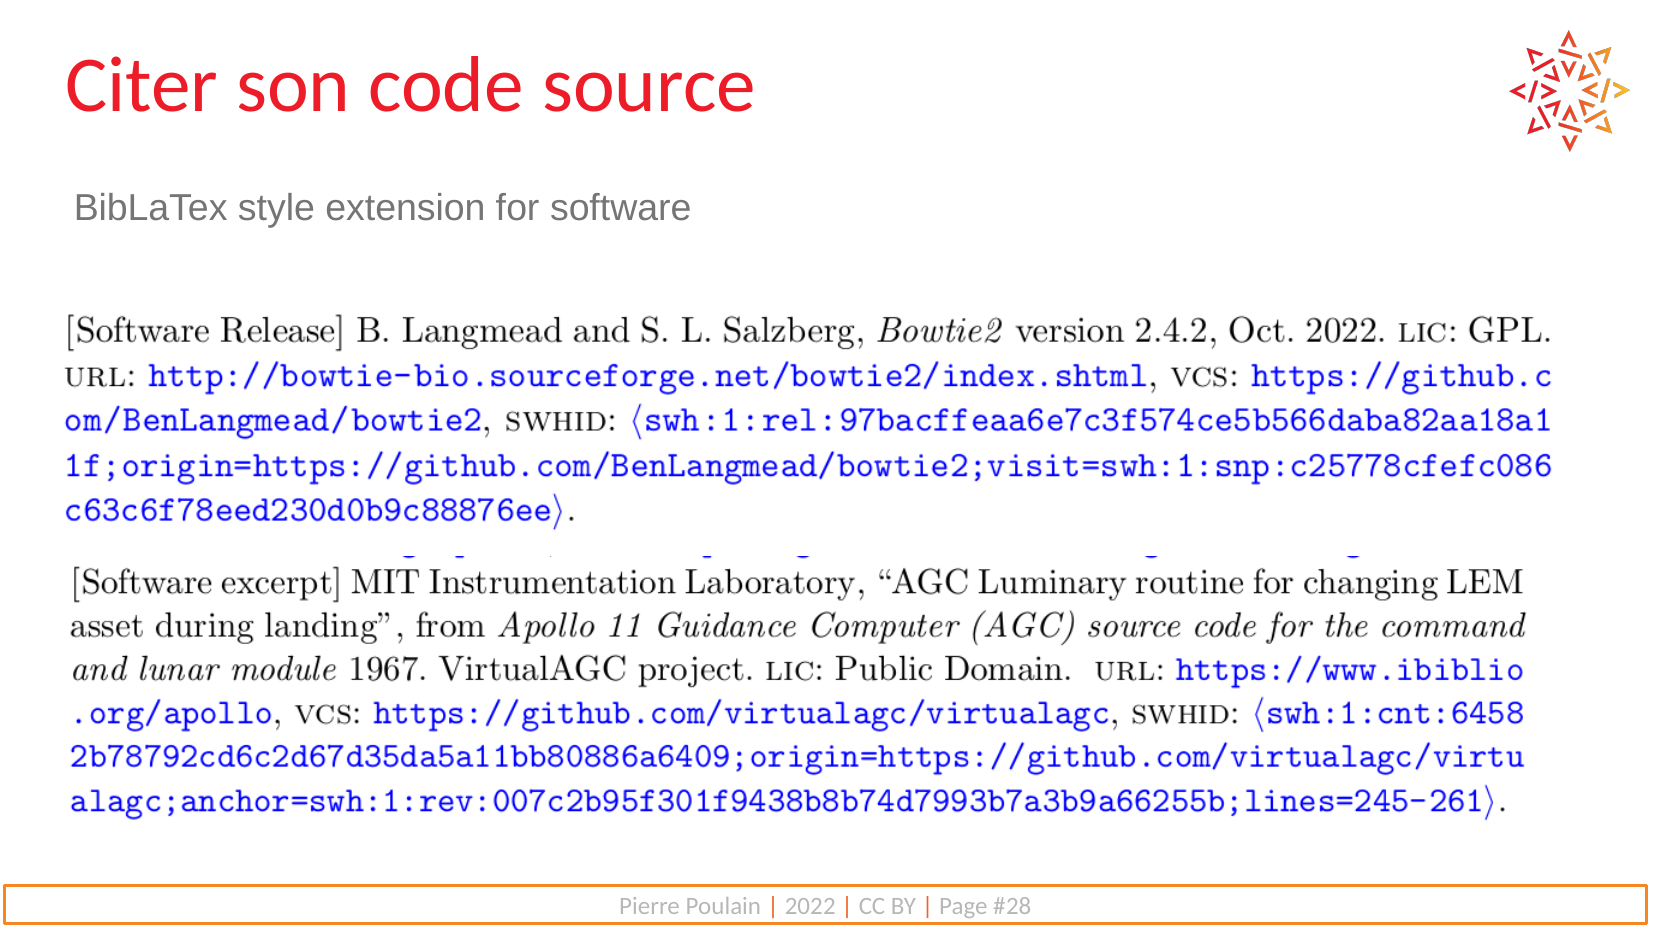

# Citer son code source
BibLaTex style extension for software